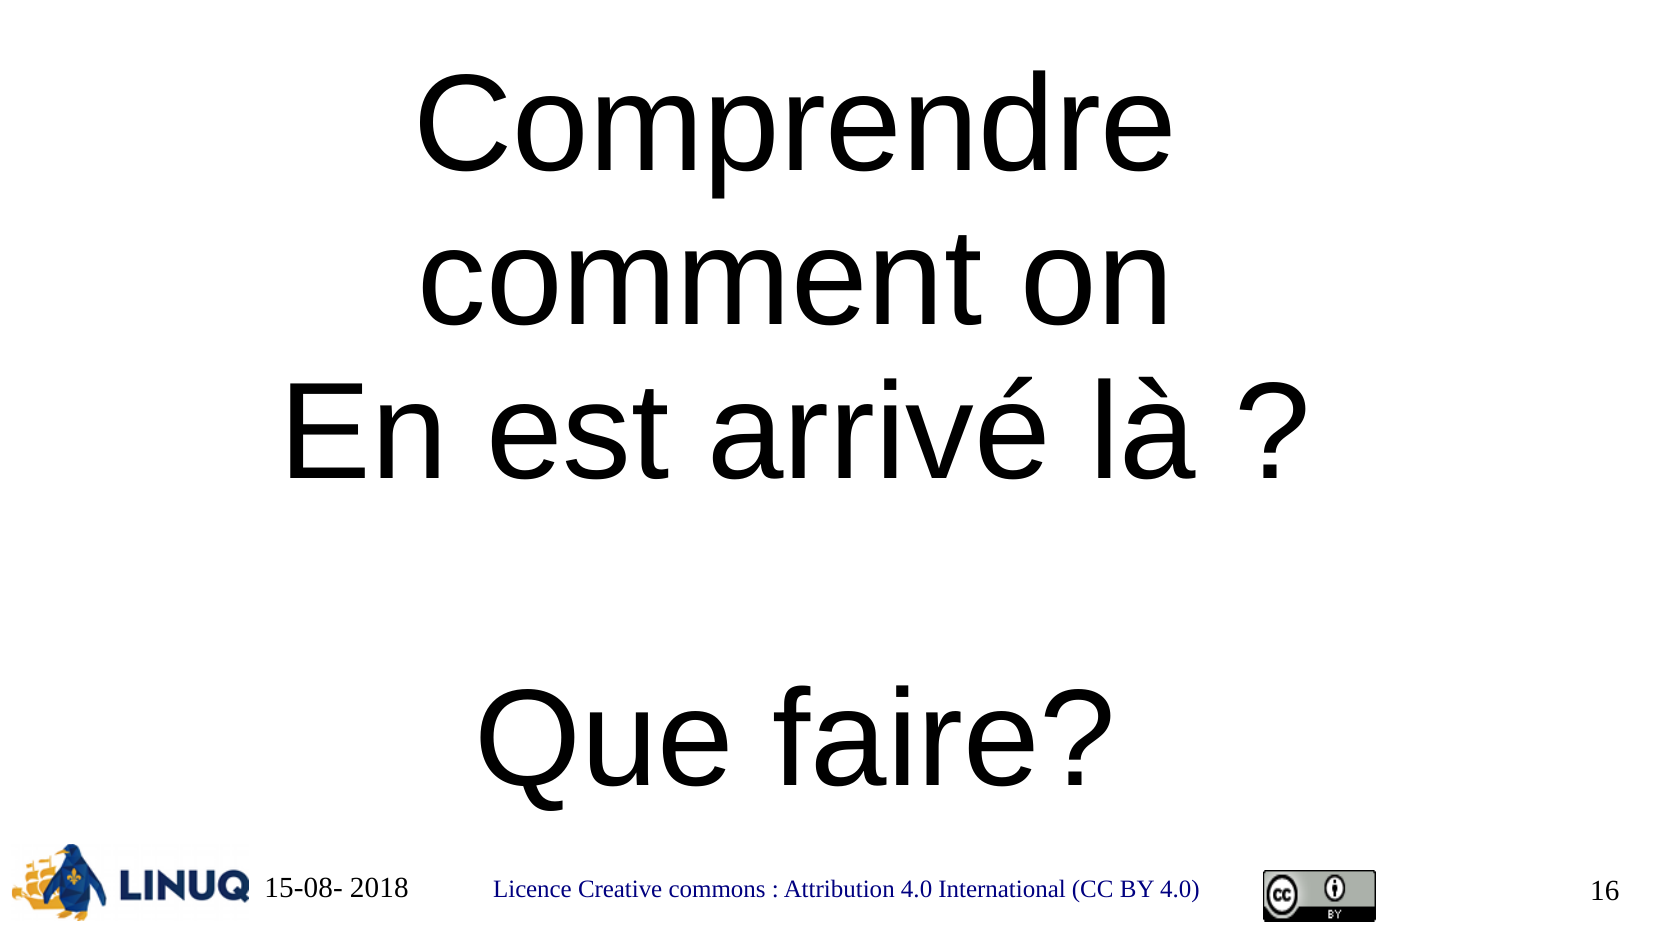

Comprendre
comment on
En est arrivé là ?
Que faire?
15-08- 2018
16